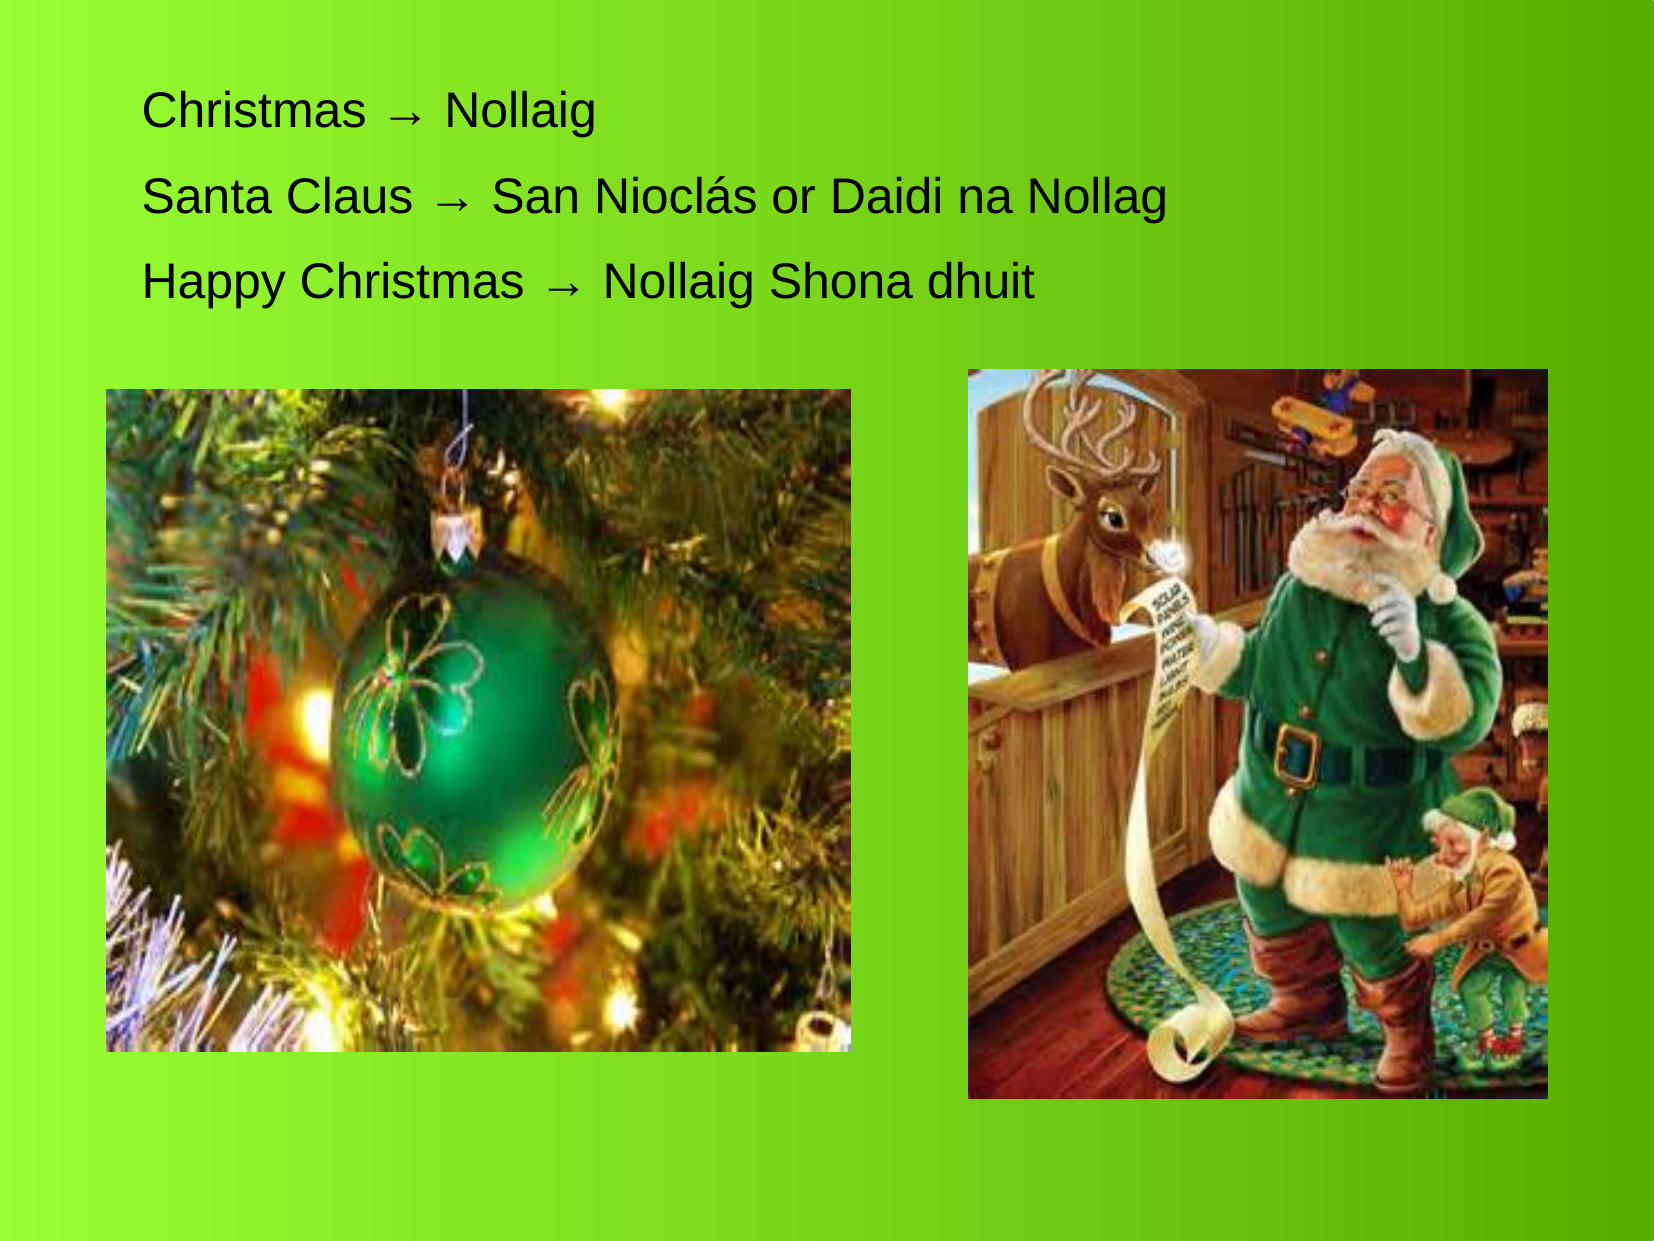

# Christmas → Nollaig
Santa Claus → San Nioclás or Daidi na Nollag
Happy Christmas → Nollaig Shona dhuit